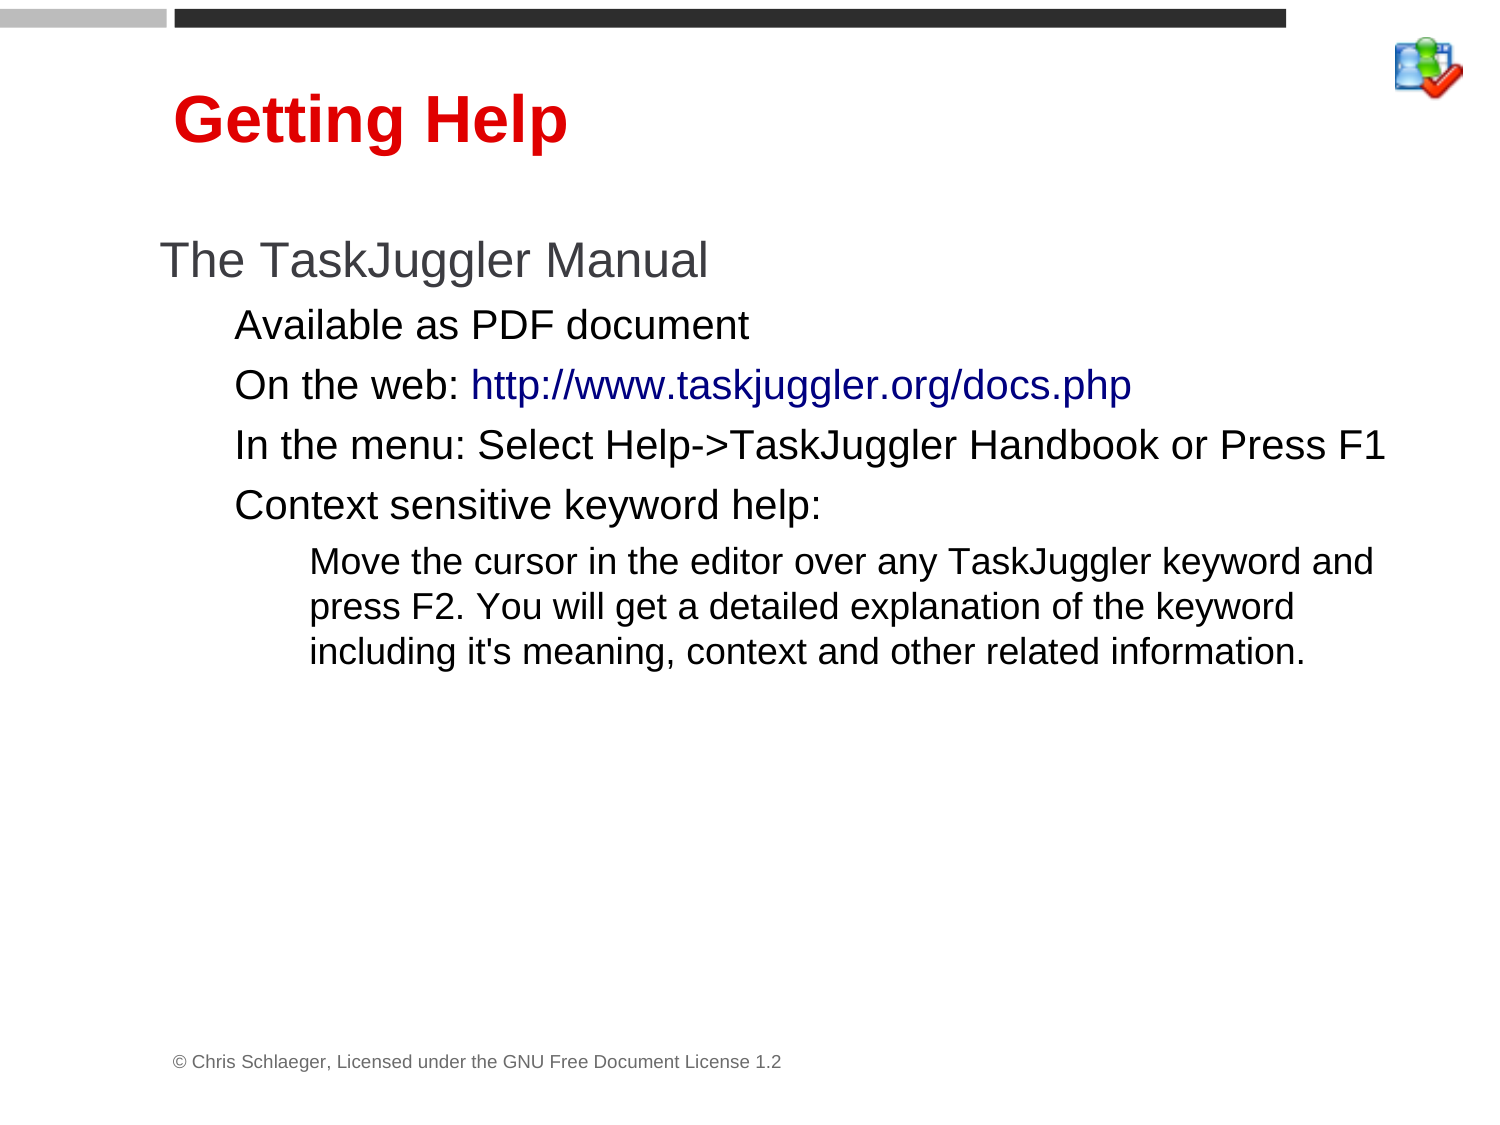

# Getting Help
The TaskJuggler Manual
Available as PDF document
On the web: http://www.taskjuggler.org/docs.php
In the menu: Select Help->TaskJuggler Handbook or Press F1
Context sensitive keyword help:
Move the cursor in the editor over any TaskJuggler keyword and press F2. You will get a detailed explanation of the keyword including it's meaning, context and other related information.